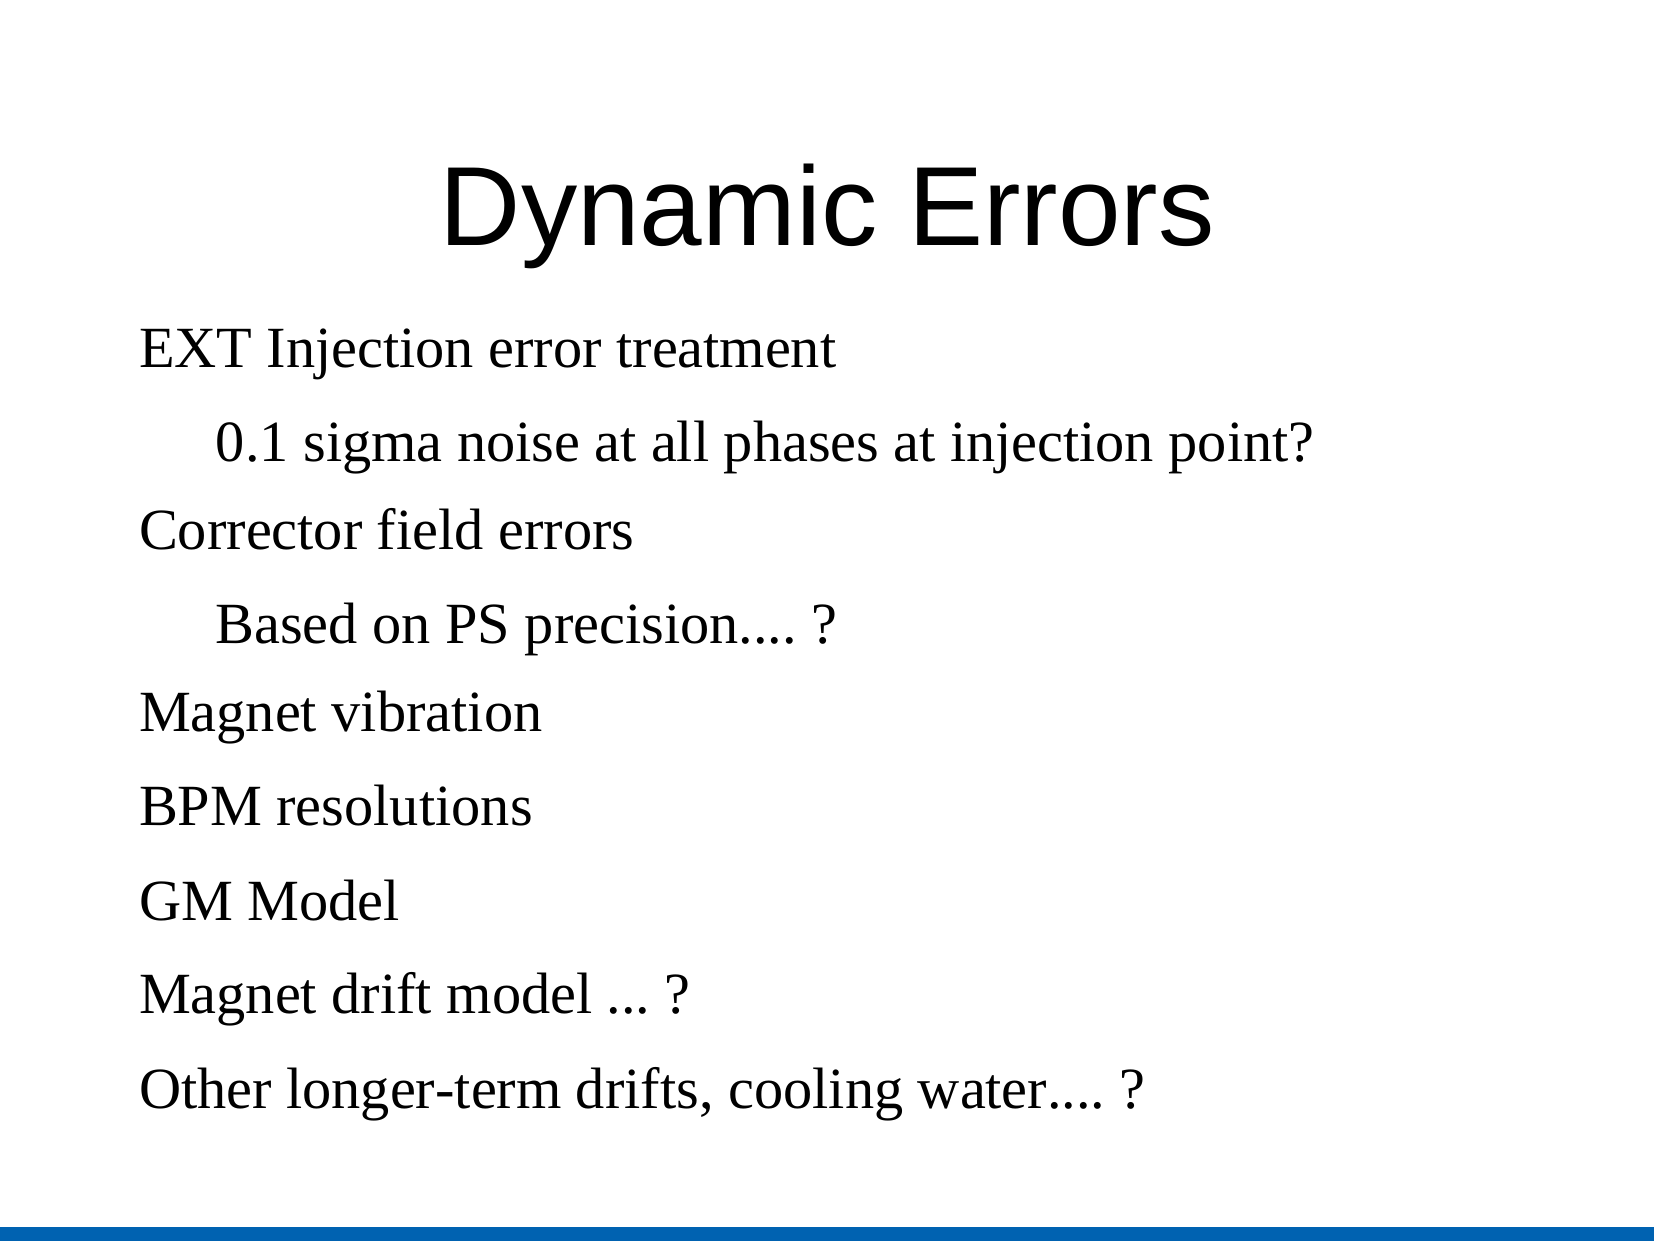

# Dynamic Errors
EXT Injection error treatment
0.1 sigma noise at all phases at injection point?
Corrector field errors
Based on PS precision.... ?
Magnet vibration
BPM resolutions
GM Model
Magnet drift model ... ?
Other longer-term drifts, cooling water.... ?